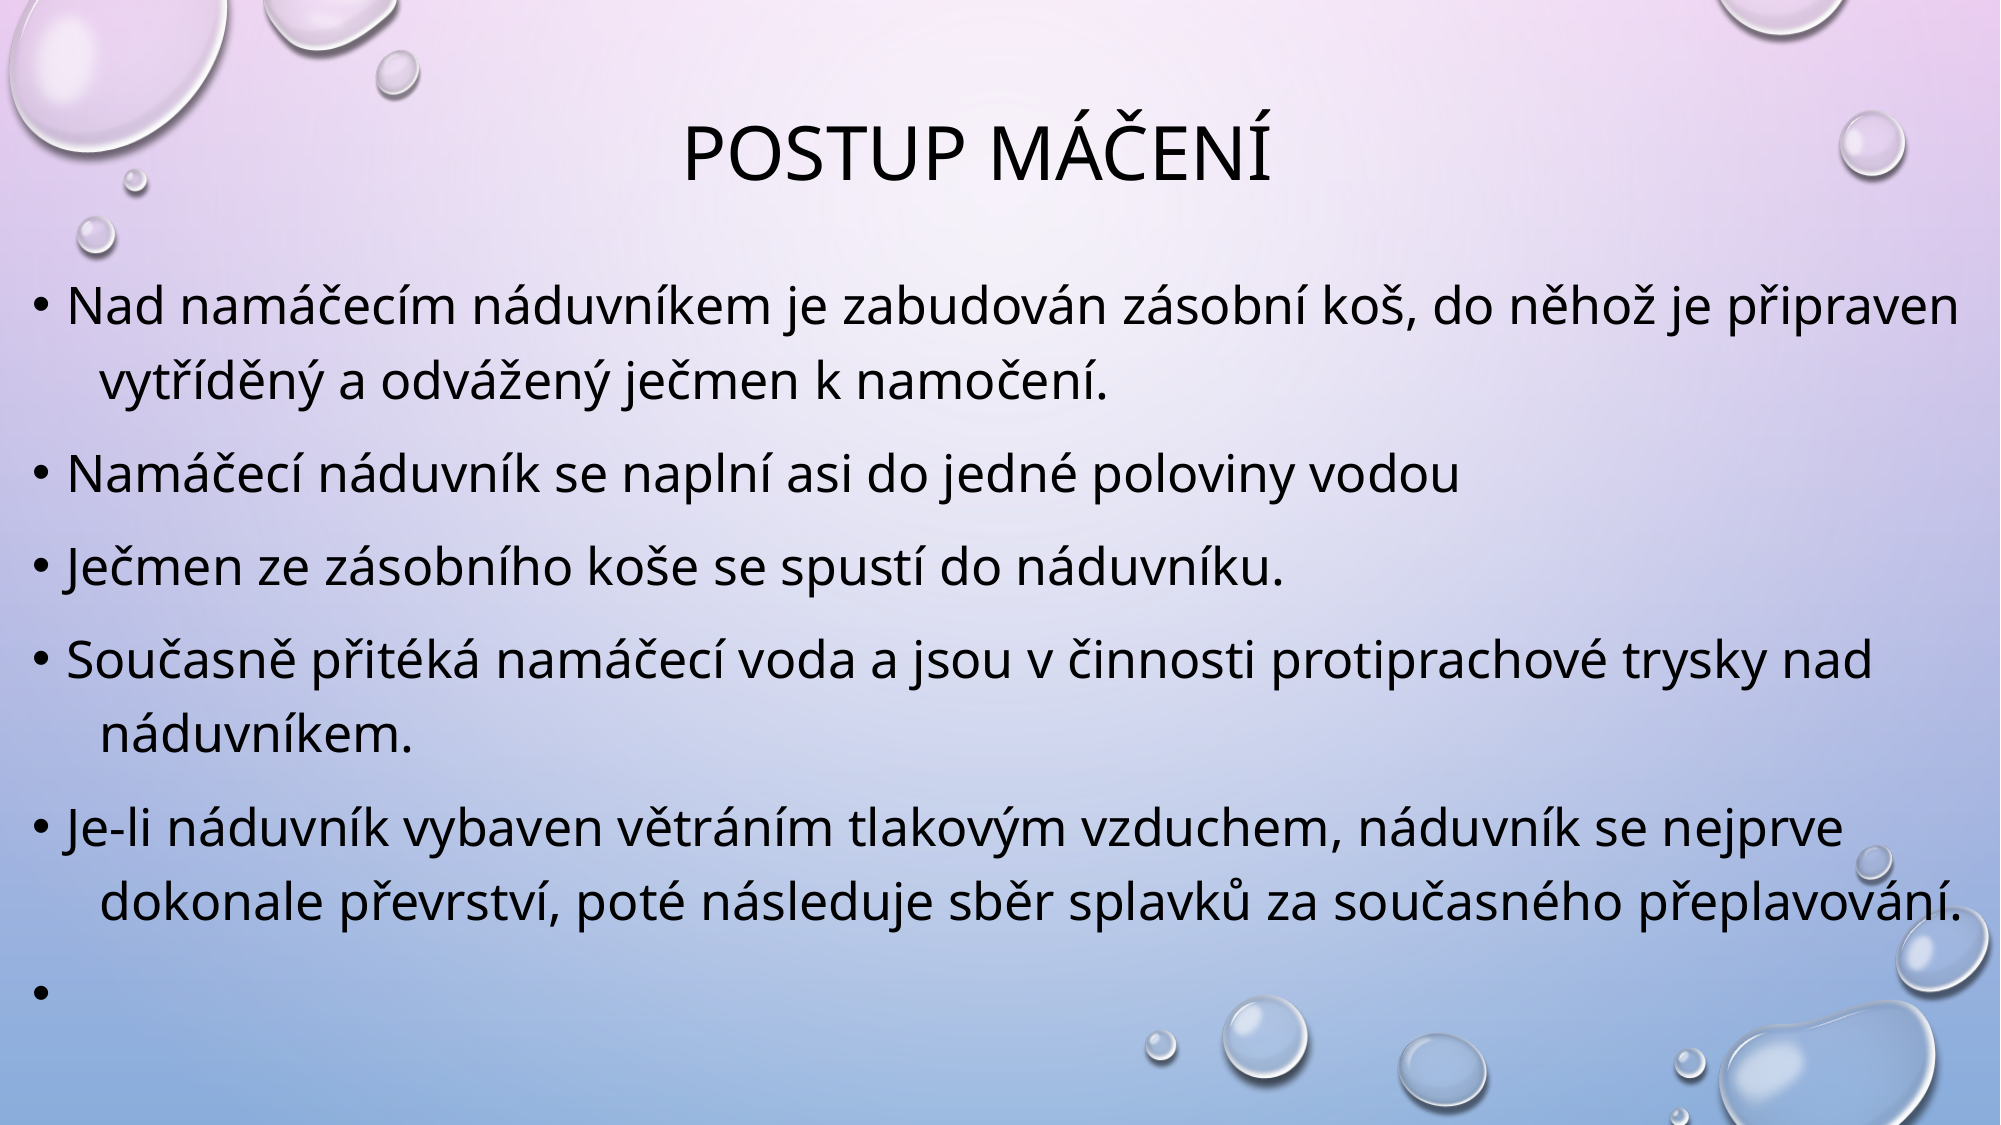

# Postup máčení
Nad namáčecím náduvníkem je zabudován zásobní koš, do něhož je připraven vytříděný a odvážený ječmen k namočení.
Namáčecí náduvník se naplní asi do jedné poloviny vodou
Ječmen ze zásobního koše se spustí do náduvníku.
Současně přitéká namáčecí voda a jsou v činnosti protiprachové trysky nad náduvníkem.
Je-li náduvník vybaven větráním tlakovým vzduchem, náduvník se nejprve dokonale převrství, poté následuje sběr splavků za současného přeplavování.